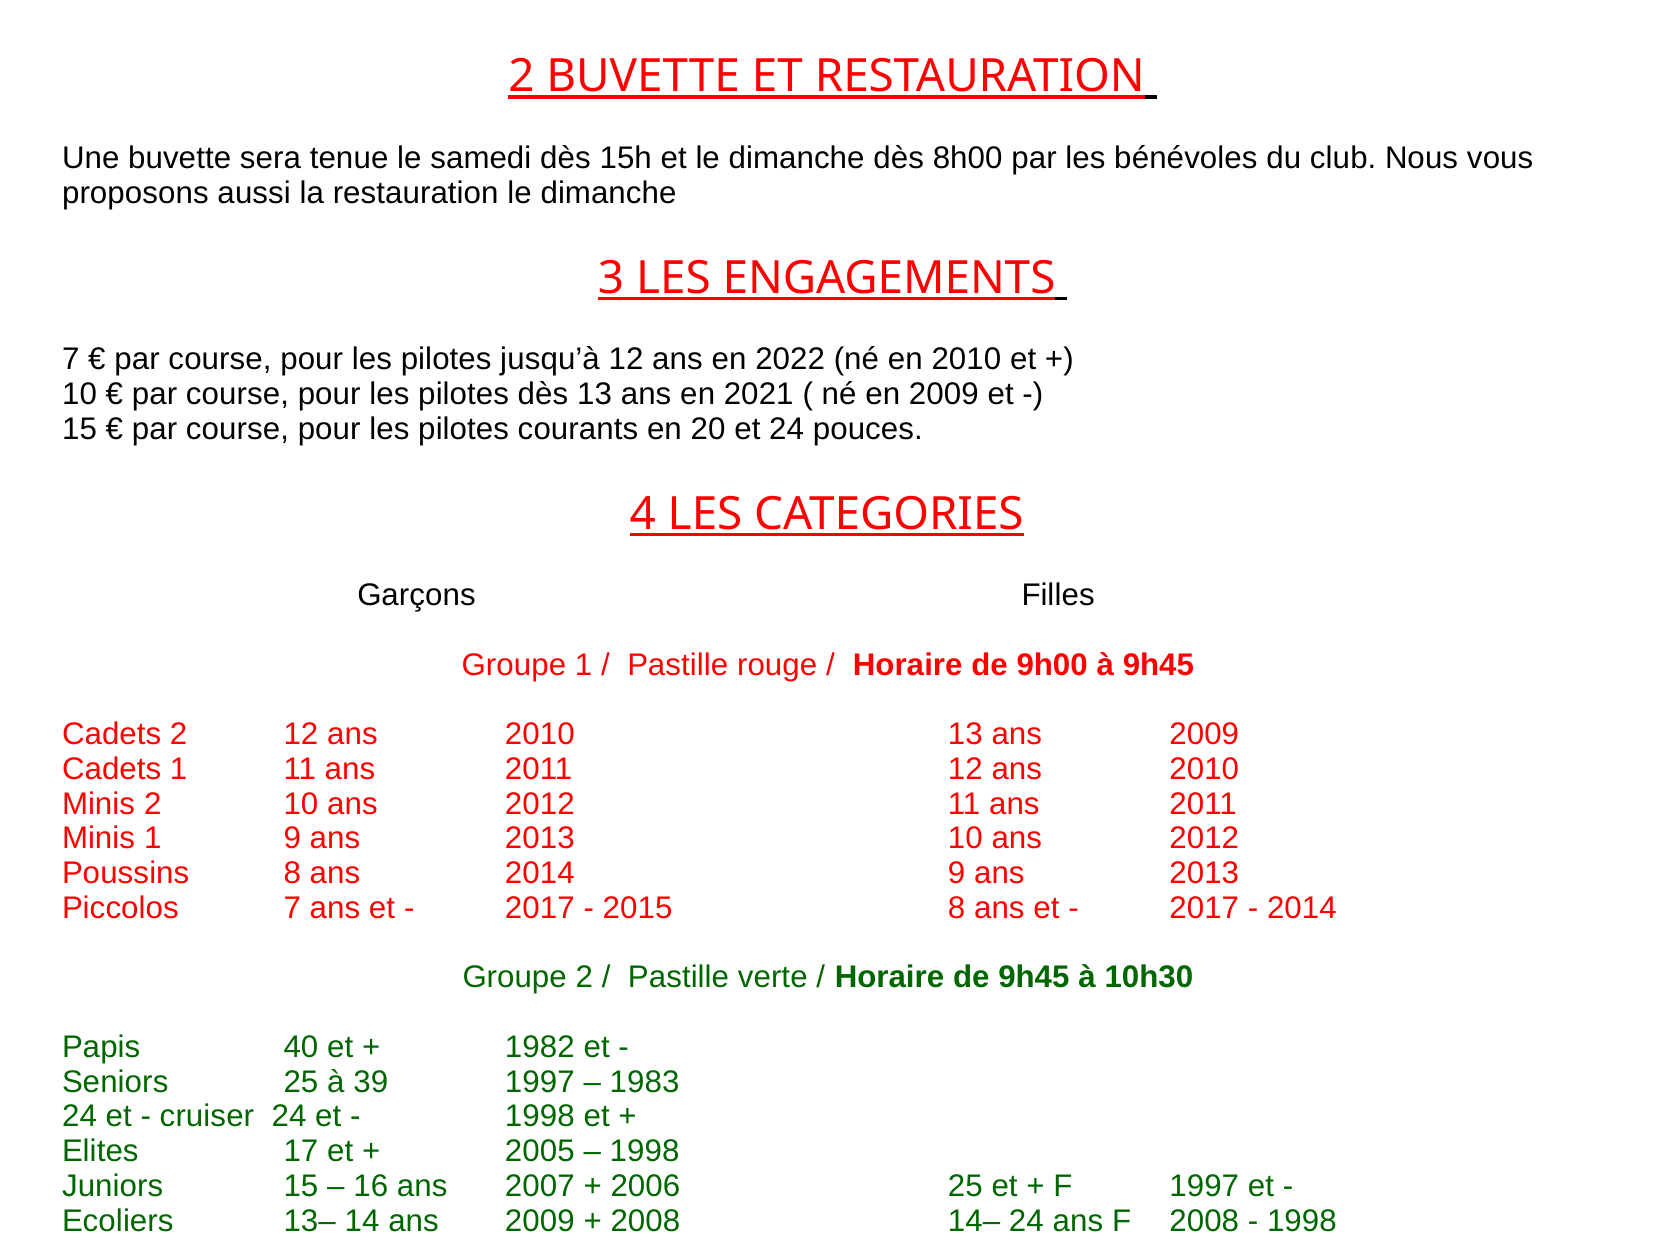

2 BUVETTE ET RESTAURATION
Une buvette sera tenue le samedi dès 15h et le dimanche dès 8h00 par les bénévoles du club. Nous vous proposons aussi la restauration le dimanche
3 LES ENGAGEMENTS
7 € par course, pour les pilotes jusqu’à 12 ans en 2022 (né en 2010 et +)
10 € par course, pour les pilotes dès 13 ans en 2021 ( né en 2009 et -)
15 € par course, pour les pilotes courants en 20 et 24 pouces.
4 LES CATEGORIES
				Garçons 								Filles
Groupe 1 / Pastille rouge / Horaire de 9h00 à 9h45
Cadets 2 		12 ans 		2010 					13 ans 		2009
Cadets 1 		11 ans 		2011 					12 ans 		2010
Minis 2 		10 ans 		2012 					11 ans 		2011
Minis 1 		9 ans 		2013 					10 ans 		2012
Poussins 		8 ans 		2014 					9 ans 		2013
Piccolos 		7 ans et - 		2017 - 2015 				8 ans et - 		2017 - 2014
Groupe 2 / Pastille verte / Horaire de 9h45 à 10h30
Papis 		40 et + 		1982 et -
Seniors 		25 à 39 		1997 – 1983
24 et - cruiser 24 et -		1998 et +
Elites 		17 et + 		2005 – 1998
Juniors 		15 – 16 ans 	2007 + 2006 				25 et + F 		1997 et -
Ecoliers 		13– 14 ans 	2009 + 2008 				14– 24 ans F	2008 - 1998